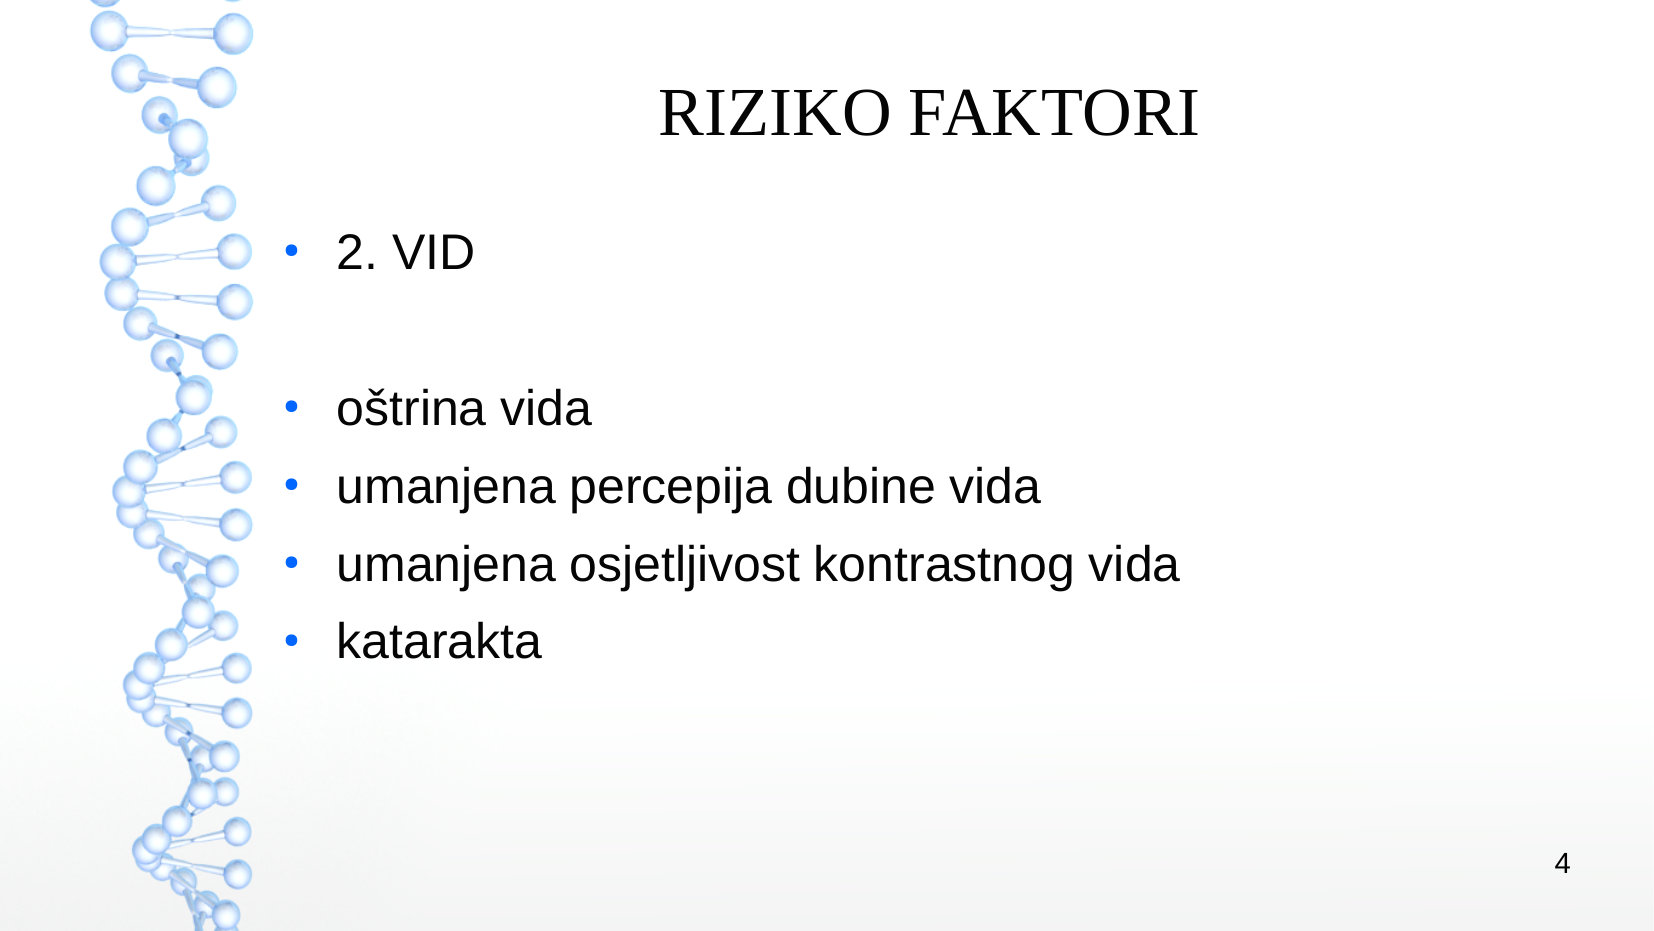

# RIZIKO FAKTORI
2. VID
oštrina vida
umanjena percepija dubine vida
umanjena osjetljivost kontrastnog vida
katarakta
4